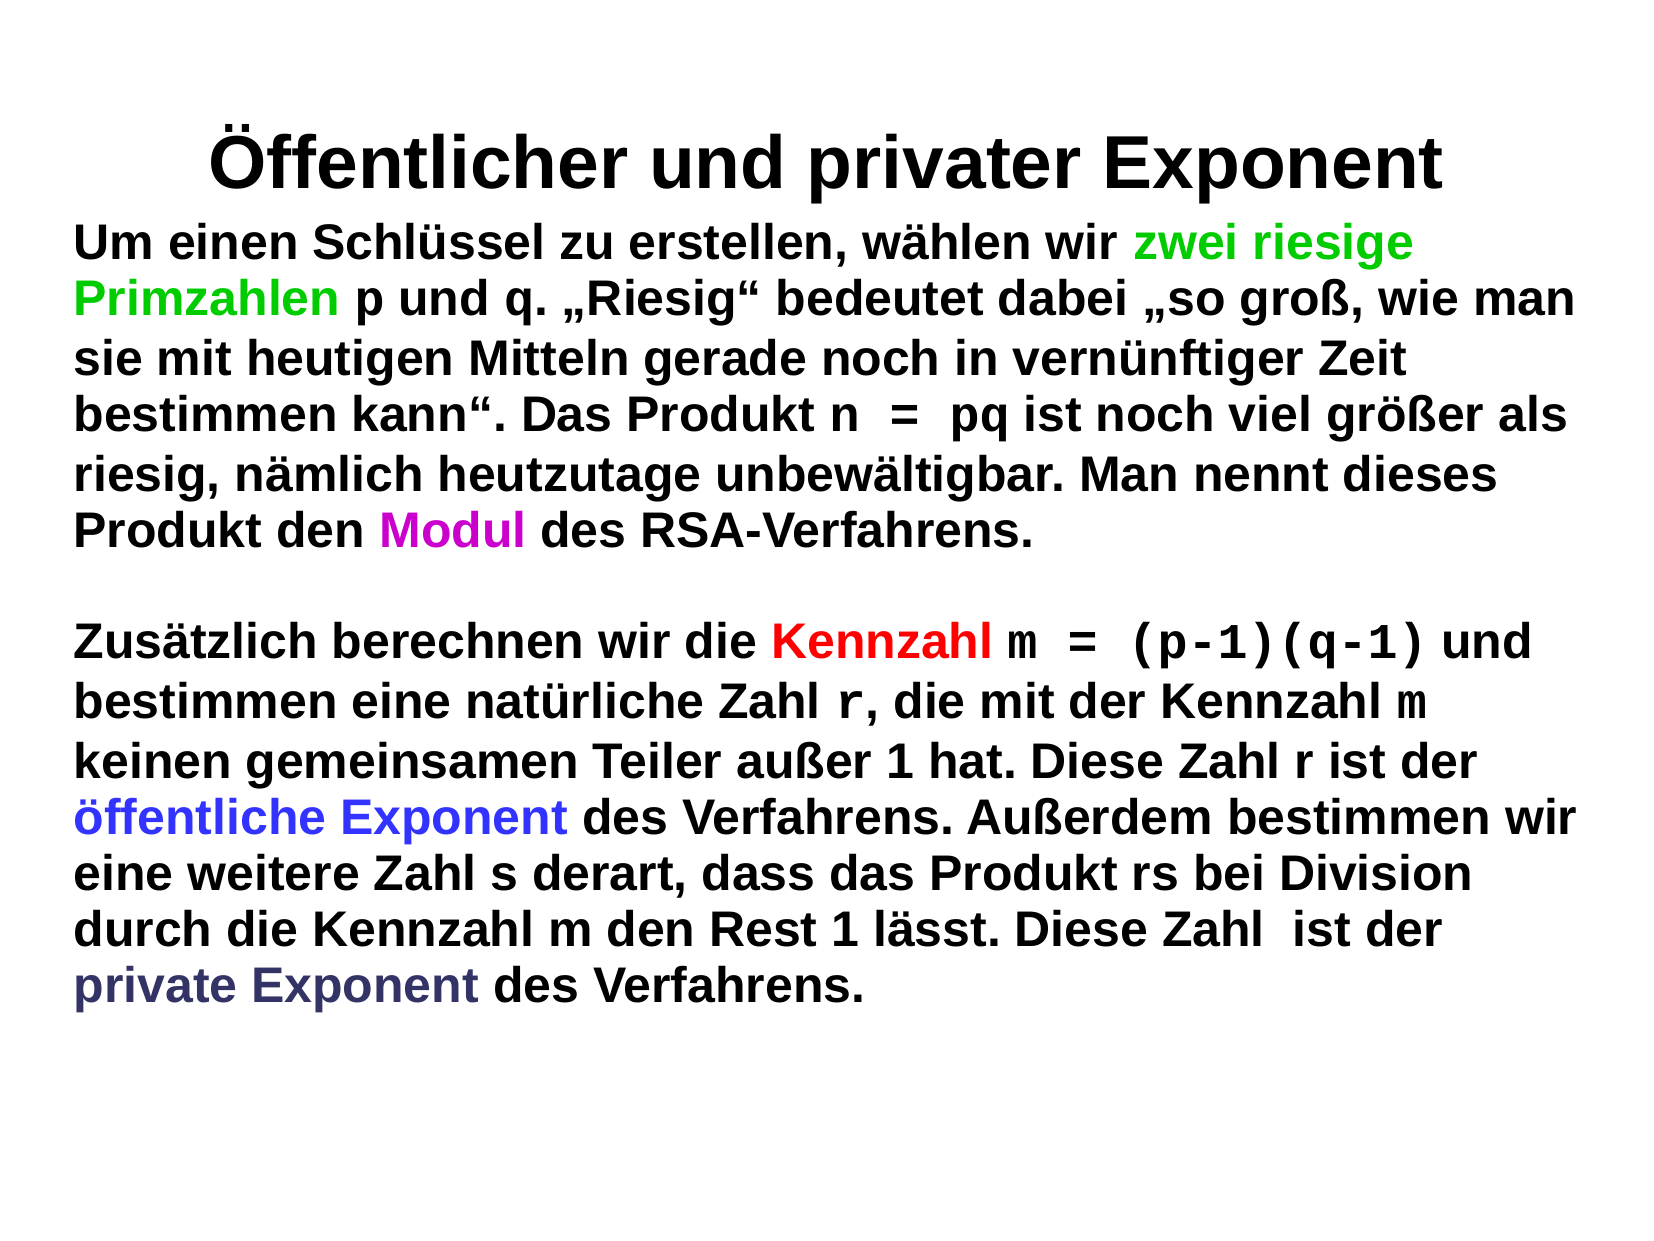

# Öffentlicher und privater Exponent
Um einen Schlüssel zu erstellen, wählen wir zwei riesige Primzahlen p und q. „Riesig“ bedeutet dabei „so groß, wie man sie mit heutigen Mitteln gerade noch in vernünftiger Zeit bestimmen kann“. Das Produkt n = pq ist noch viel größer als riesig, nämlich heutzutage unbewältigbar. Man nennt dieses Produkt den Modul des RSA-Verfahrens.
Zusätzlich berechnen wir die Kennzahl m = (p-1)(q-1) und bestimmen eine natürliche Zahl r, die mit der Kennzahl m keinen gemeinsamen Teiler außer 1 hat. Diese Zahl r ist der öffentliche Exponent des Verfahrens. Außerdem bestimmen wir eine weitere Zahl s derart, dass das Produkt rs bei Division durch die Kennzahl m den Rest 1 lässt. Diese Zahl ist der private Exponent des Verfahrens.